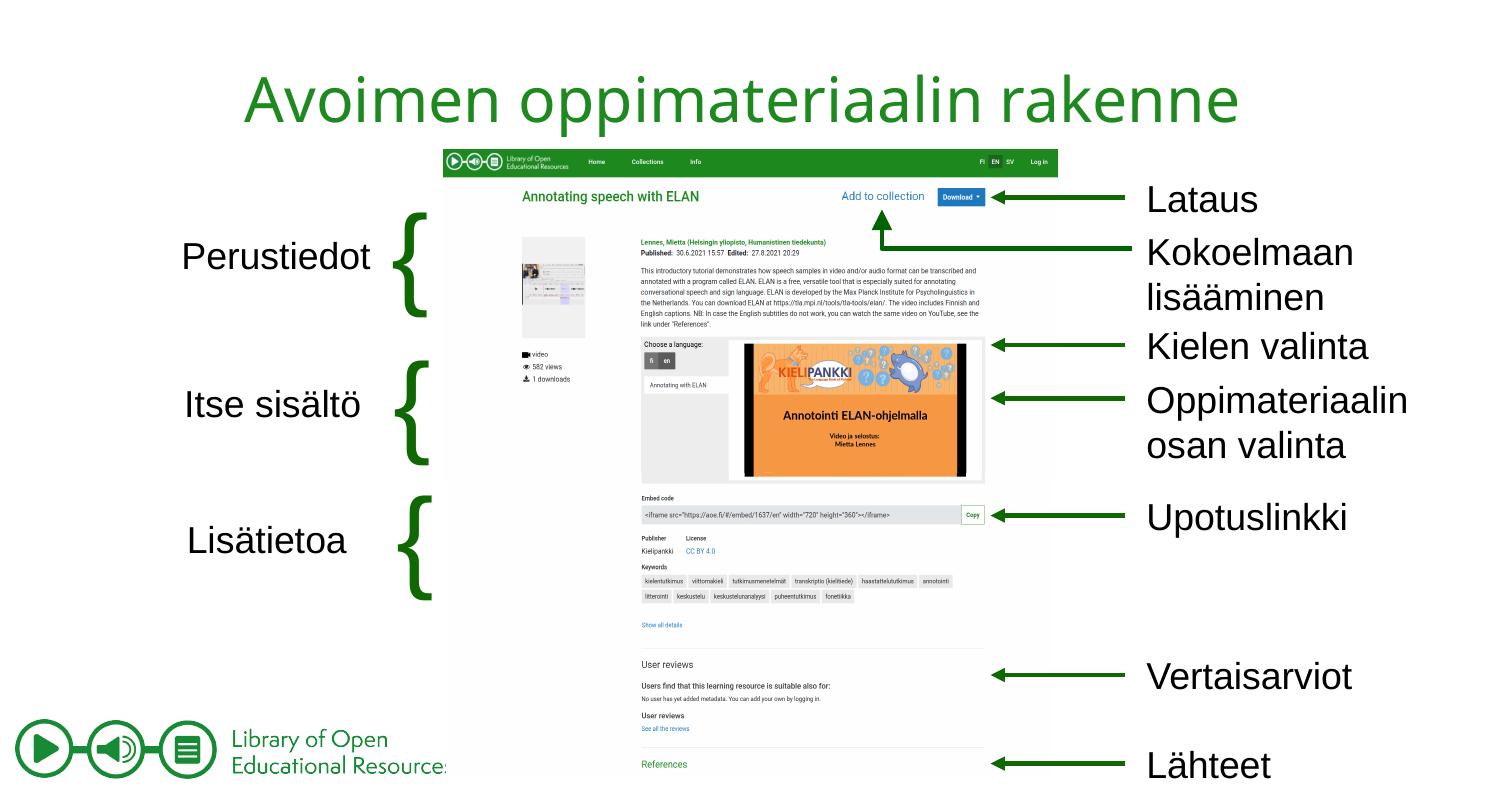

Avoimen oppimateriaalin rakenne
Lataus
{
Kokoelmaan lisääminen
Perustiedot
Kielen valinta
{
Oppimateriaalin osan valinta
Itse sisältö
{
Upotuslinkki
Lisätietoa
Vertaisarviot
Lähteet